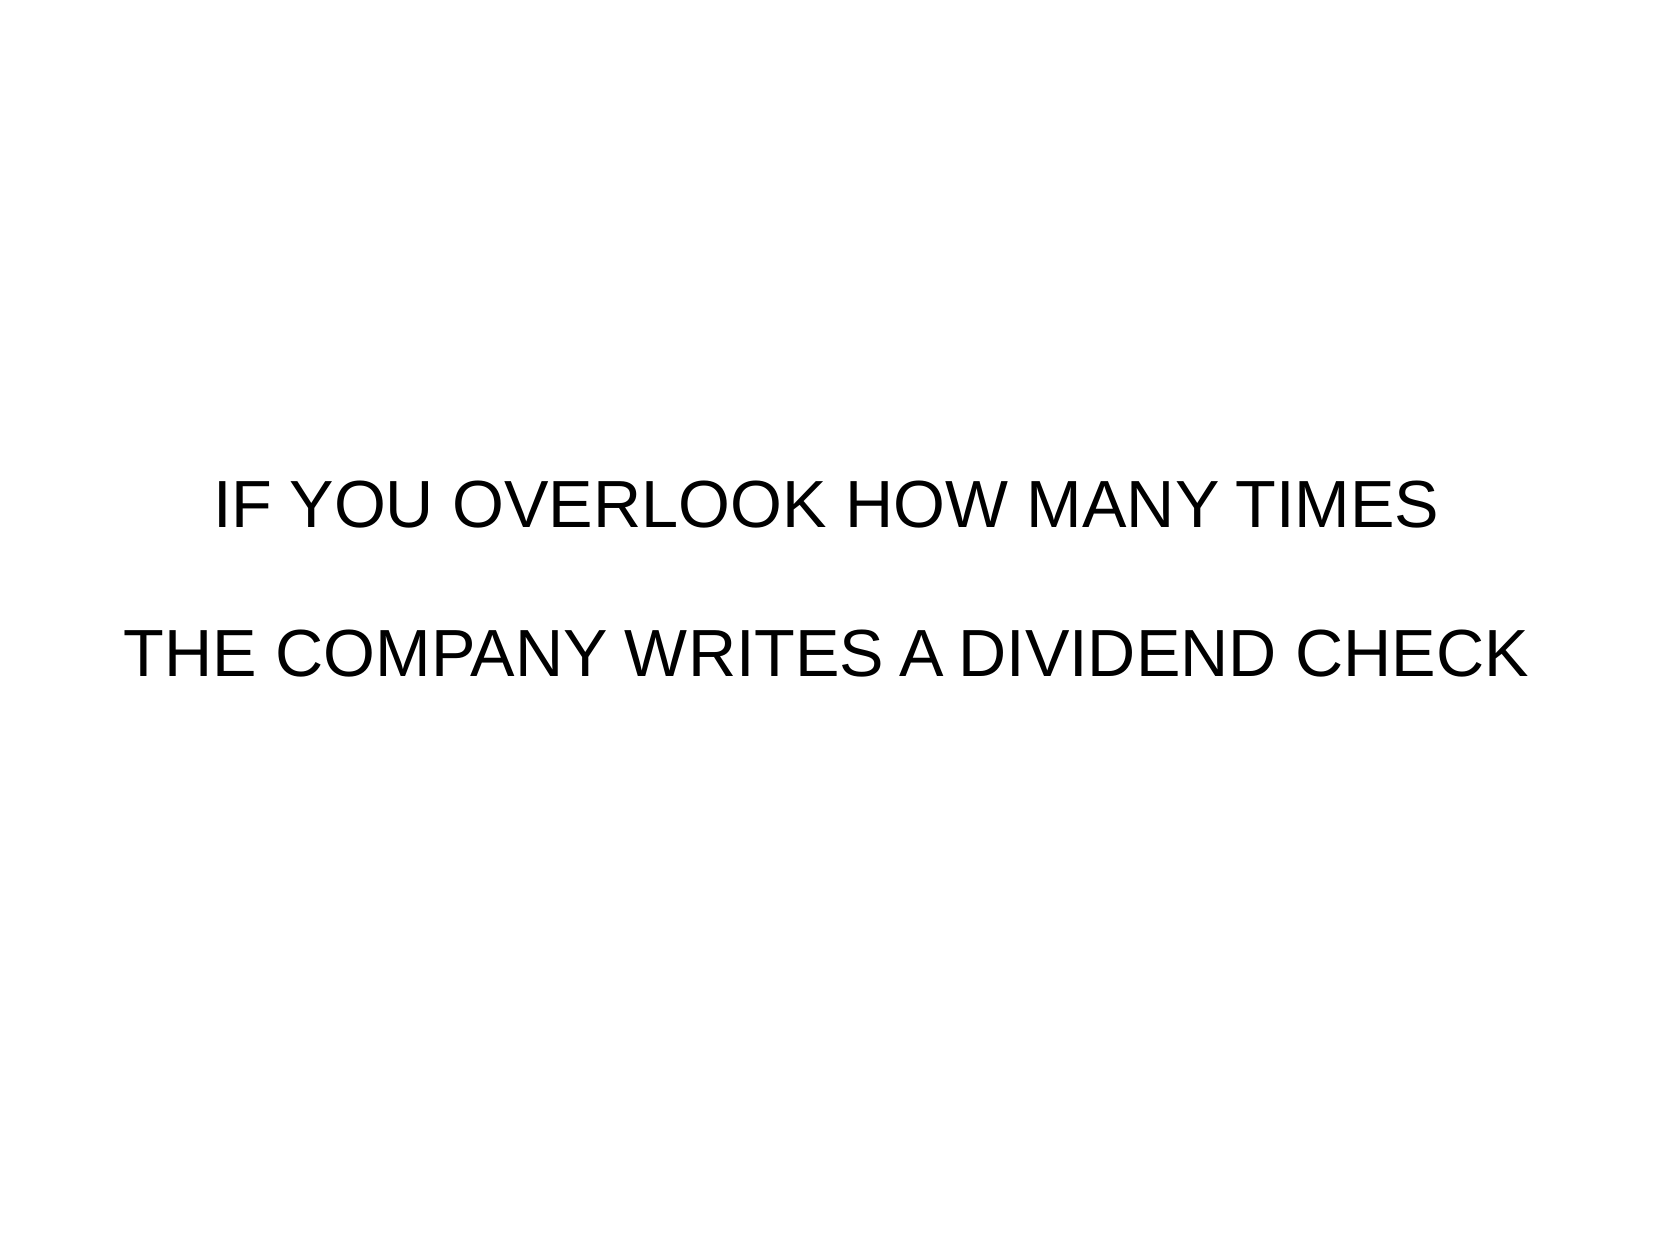

# IF YOU OVERLOOK HOW MANY TIMES
THE COMPANY WRITES A DIVIDEND CHECK